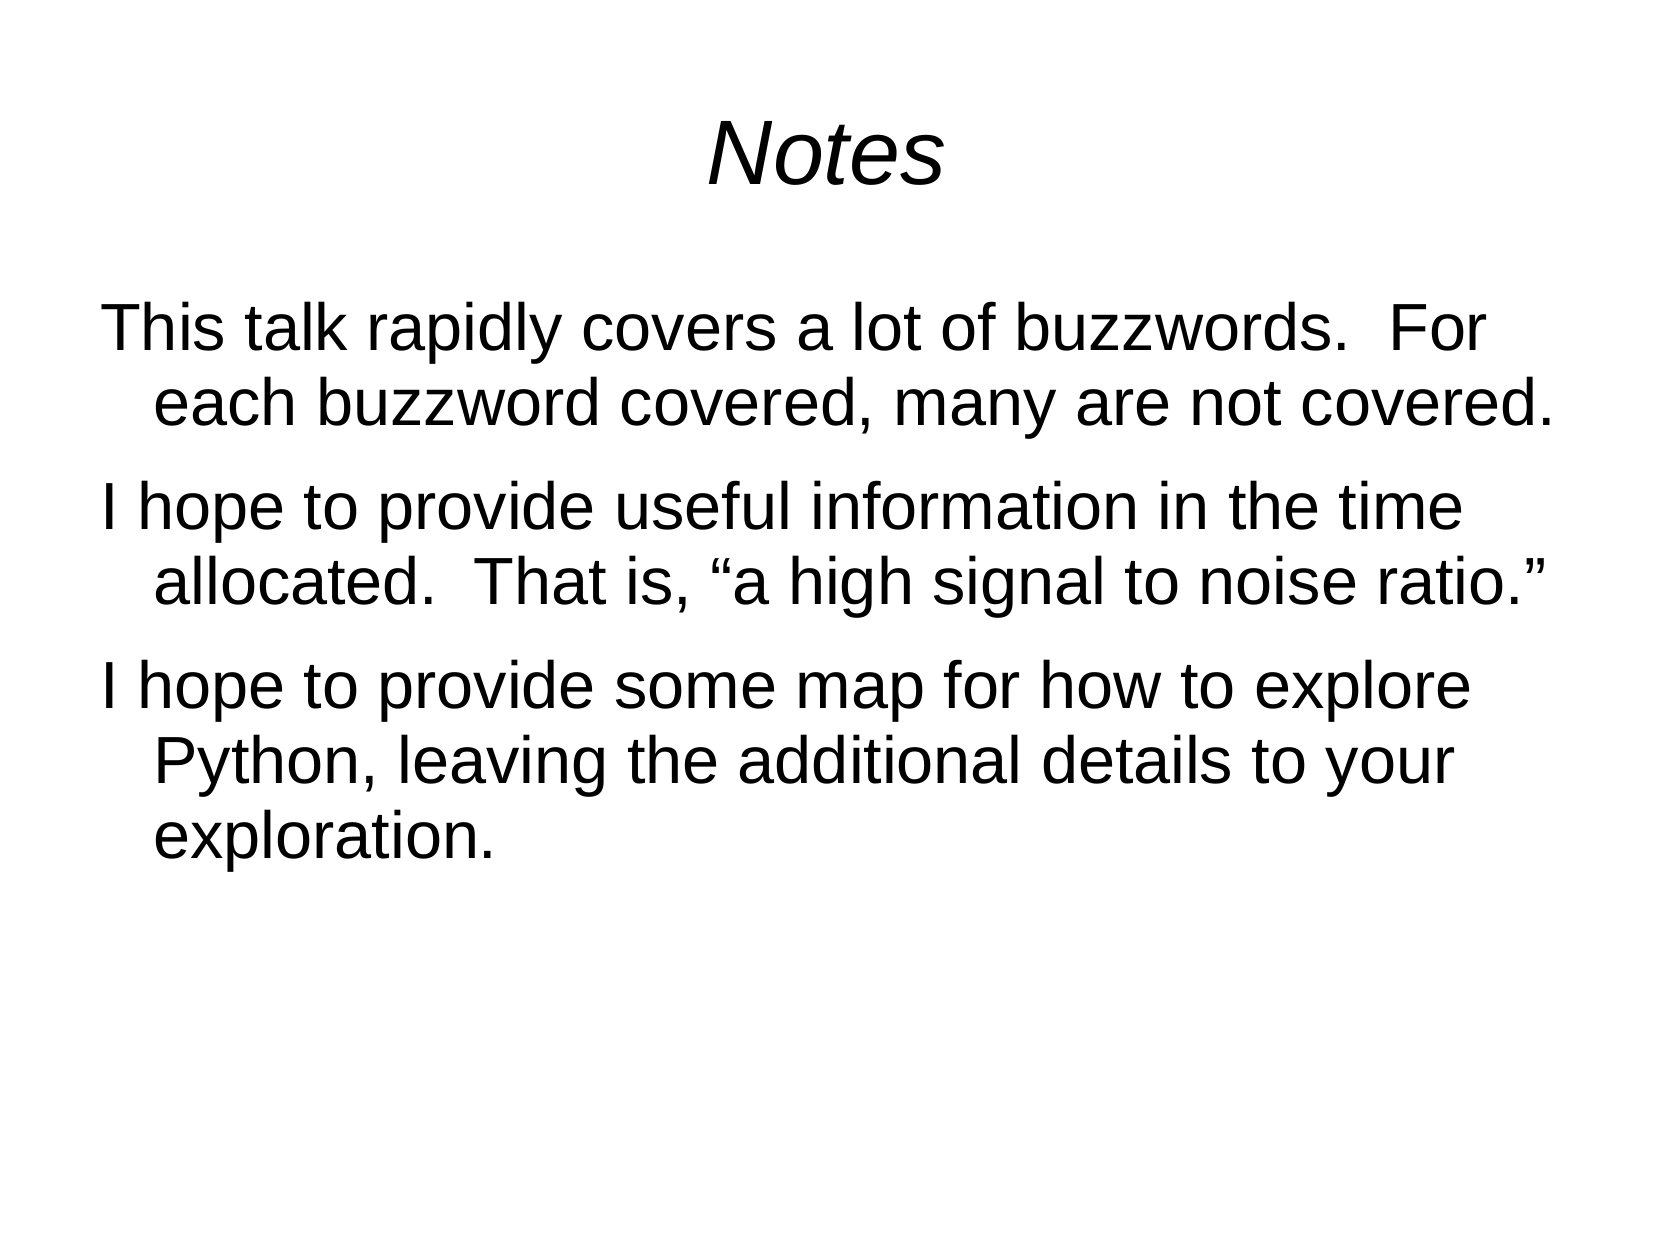

# Notes
This talk rapidly covers a lot of buzzwords. For each buzzword covered, many are not covered.
I hope to provide useful information in the time allocated. That is, “a high signal to noise ratio.”
I hope to provide some map for how to explore Python, leaving the additional details to your exploration.